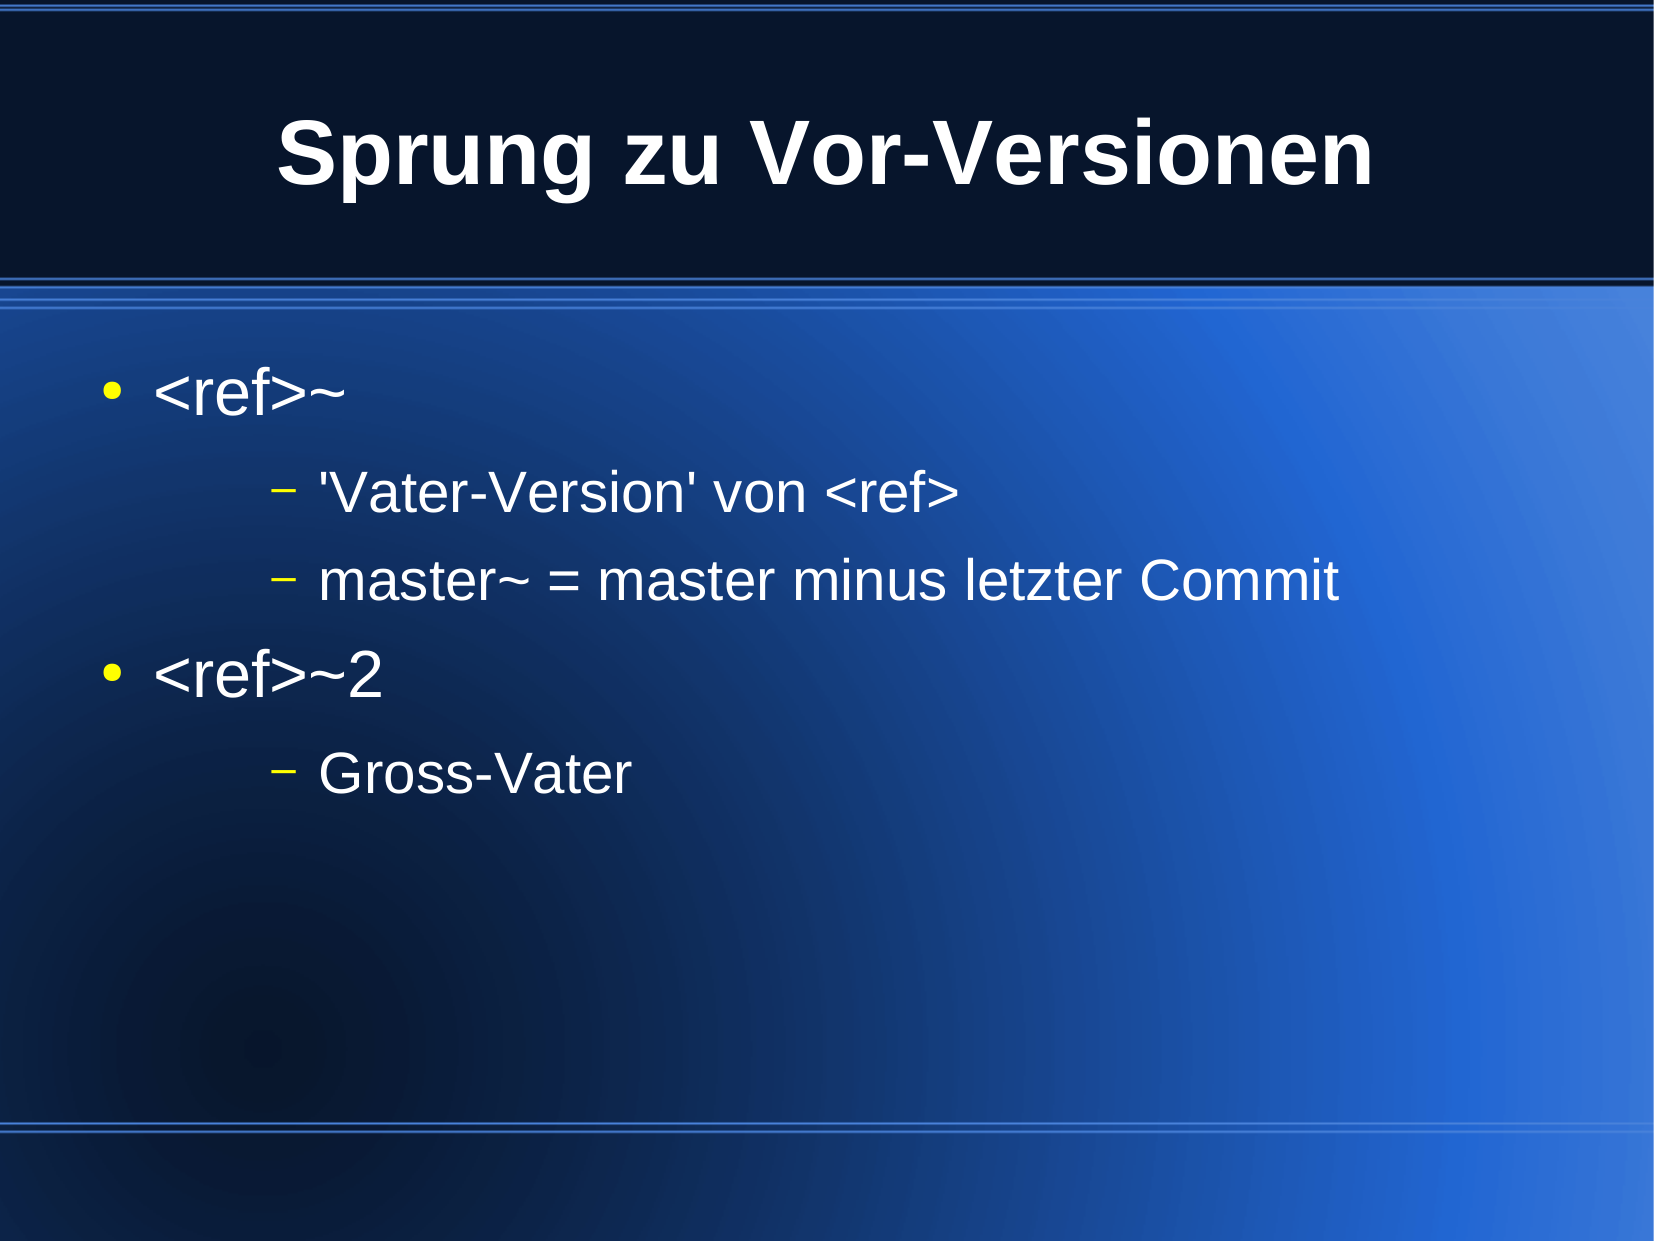

# Sprung zu Vor-Versionen
<ref>~
'Vater-Version' von <ref>
master~ = master minus letzter Commit
<ref>~2
Gross-Vater